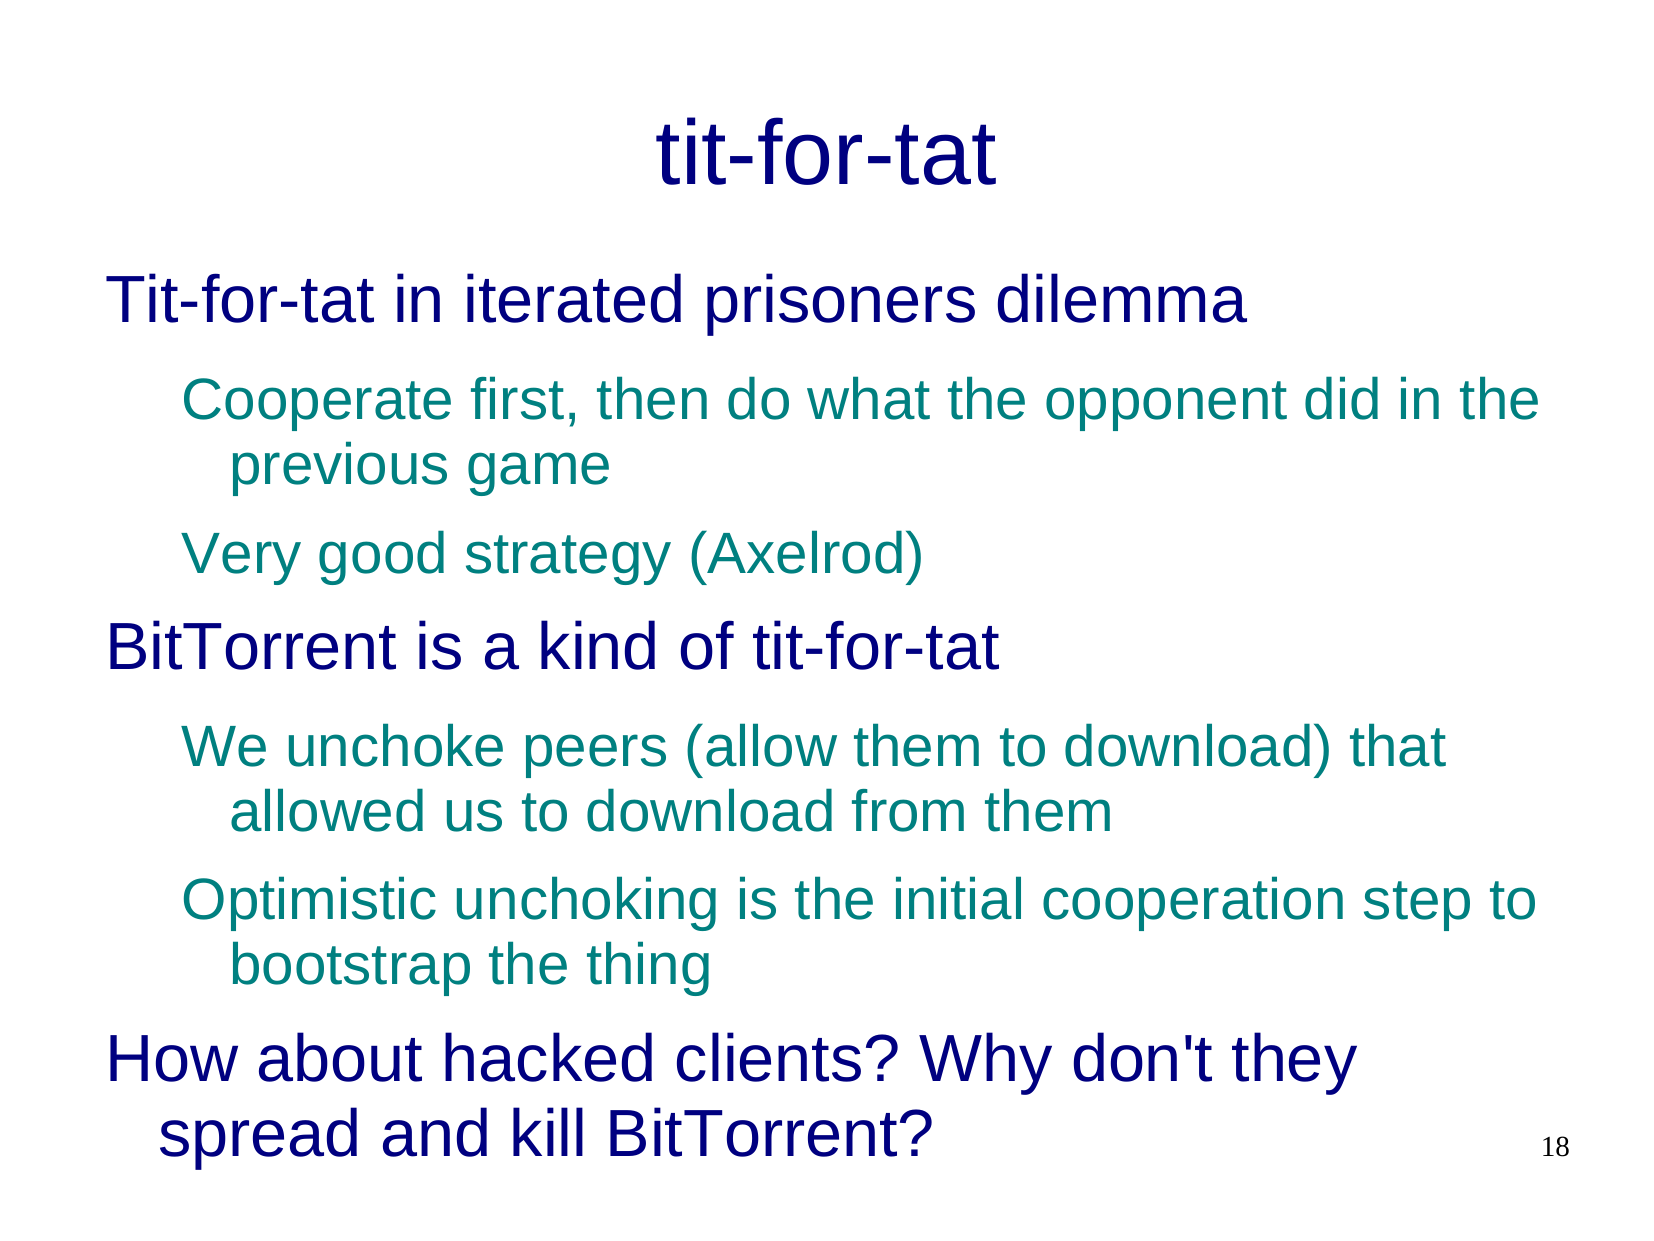

# tit-for-tat
Tit-for-tat in iterated prisoners dilemma
Cooperate first, then do what the opponent did in the previous game
Very good strategy (Axelrod)
BitTorrent is a kind of tit-for-tat
We unchoke peers (allow them to download) that allowed us to download from them
Optimistic unchoking is the initial cooperation step to bootstrap the thing
How about hacked clients? Why don't they spread and kill BitTorrent?
18